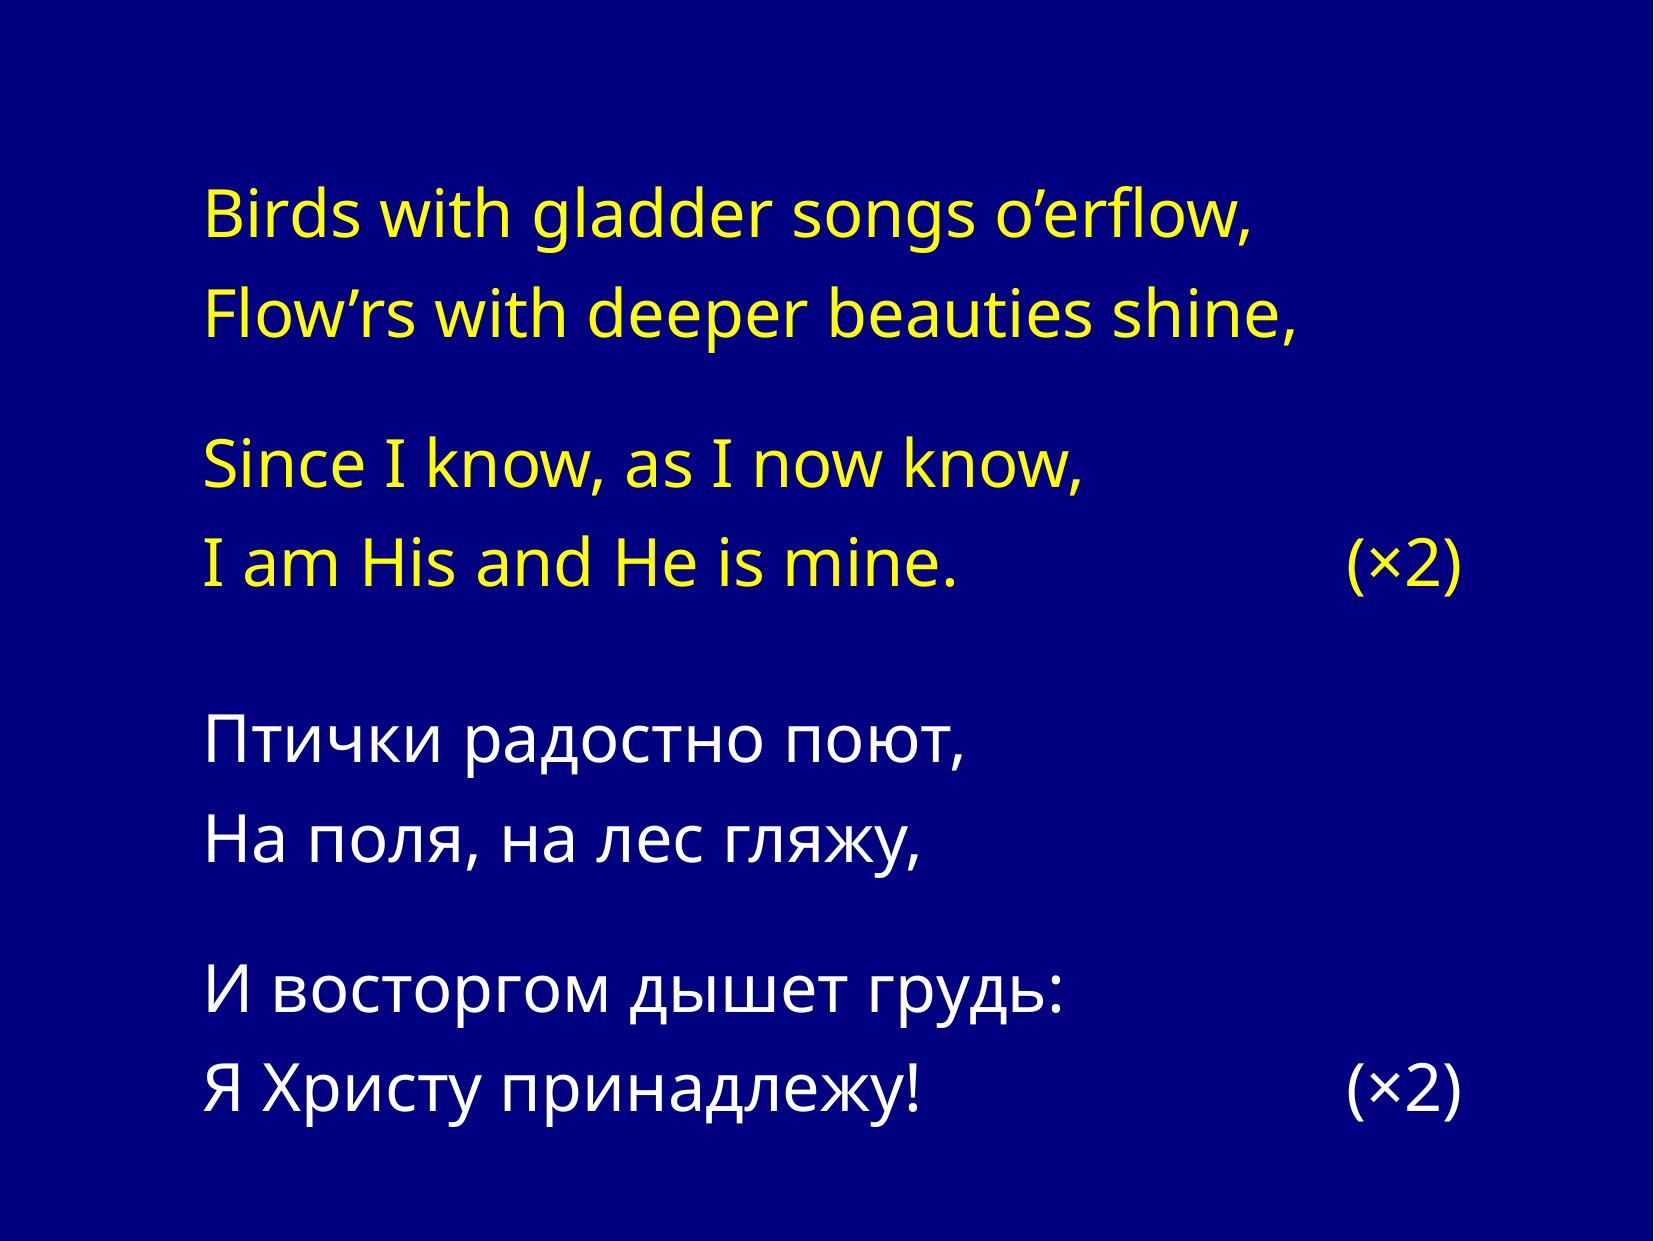

Birds with gladder songs o’erflow,
	Flow’rs with deeper beauties shine,
	Since I know, as I now know,
	I am His and He is mine.	(×2)
	Птички радостно поют,
	На поля, на лес гляжу,
	И восторгом дышет грудь:
	Я Христу принадлежу!	(×2)